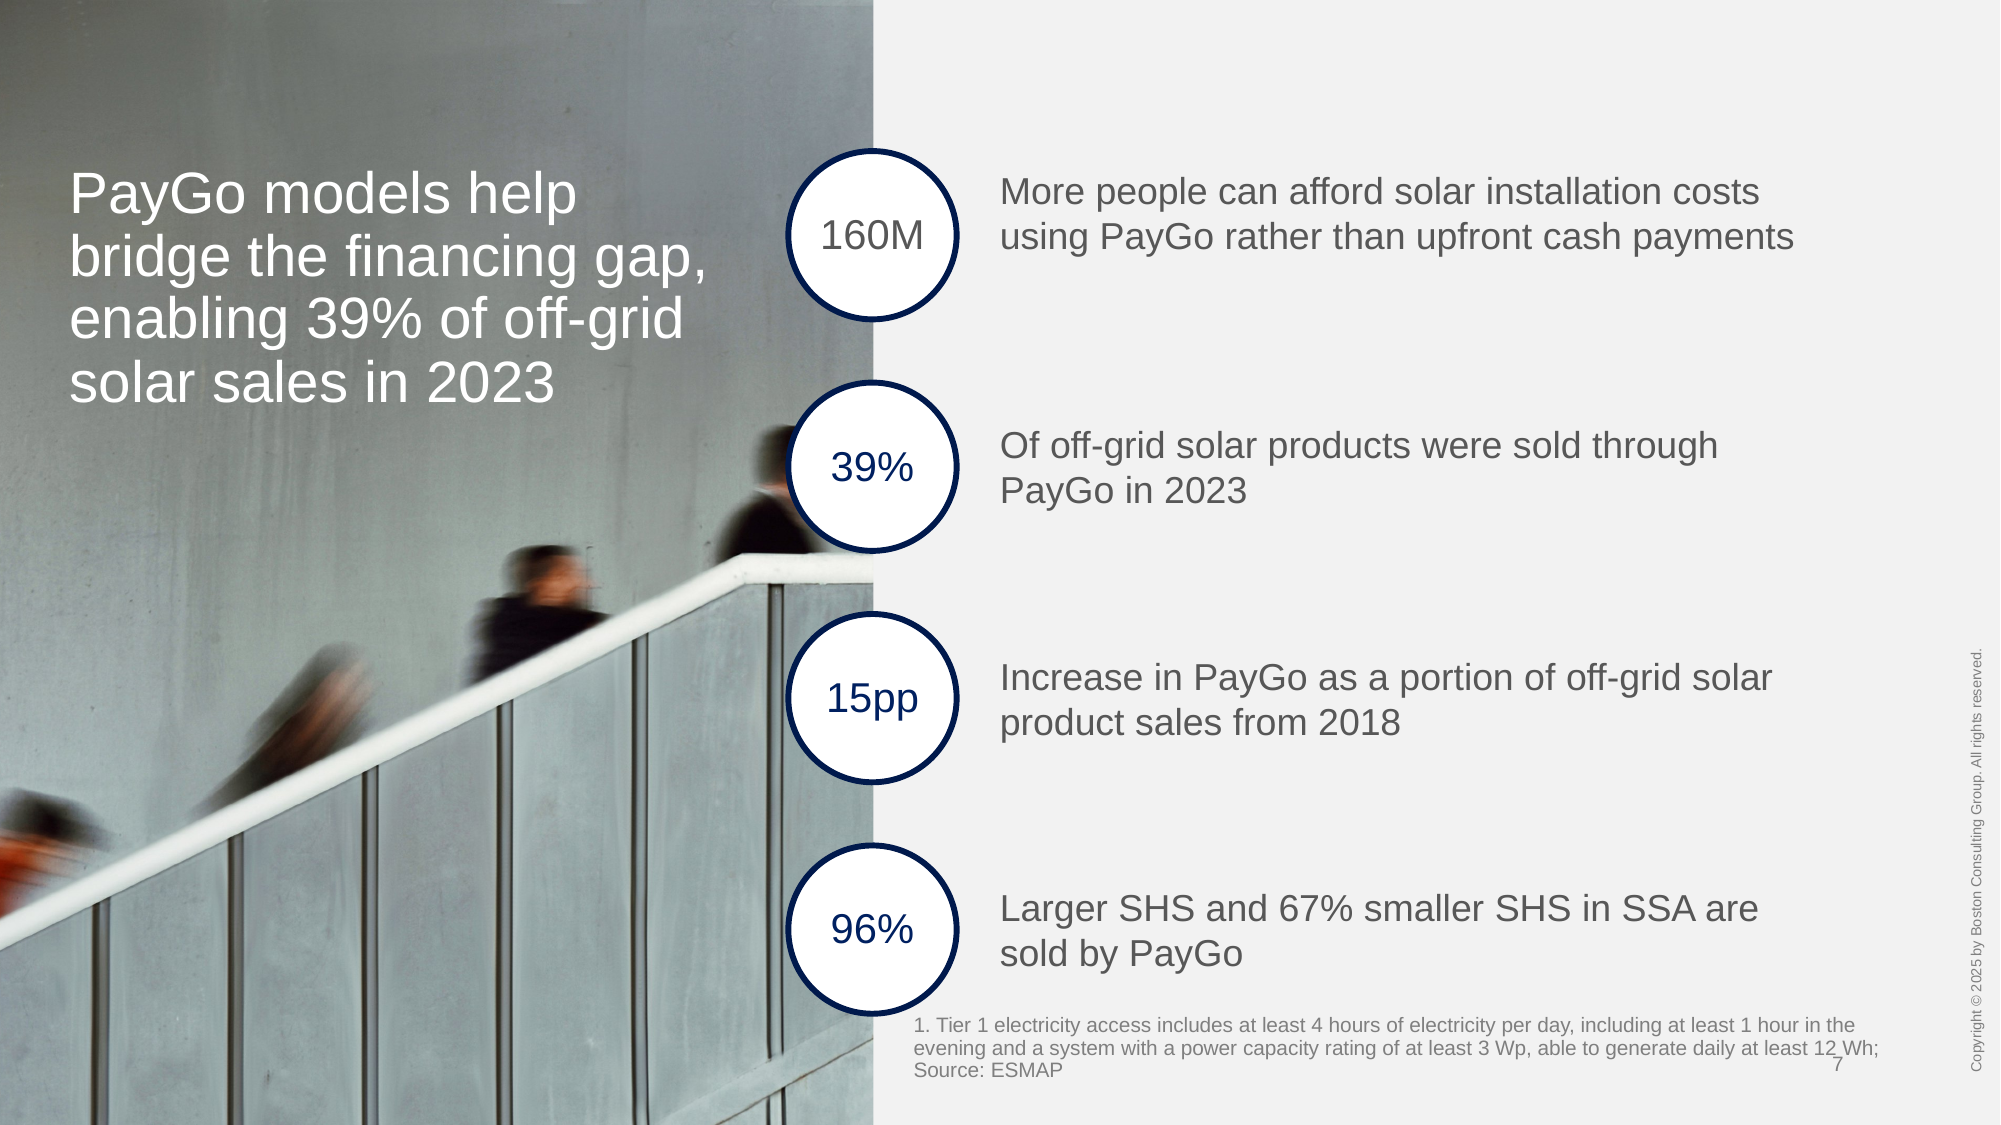

160M
# PayGo models help bridge the financing gap, enabling 39% of off-grid solar sales in 2023
More people can afford solar installation costs using PayGo rather than upfront cash payments
39%
Of off-grid solar products were sold through PayGo in 2023
15pp
Increase in PayGo as a portion of off-grid solar product sales from 2018
96%
Larger SHS and 67% smaller SHS in SSA are sold by PayGo
1. Tier 1 electricity access includes at least 4 hours of electricity per day, including at least 1 hour in the evening and a system with a power capacity rating of at least 3 Wp, able to generate daily at least 12 Wh;
Source: ESMAP